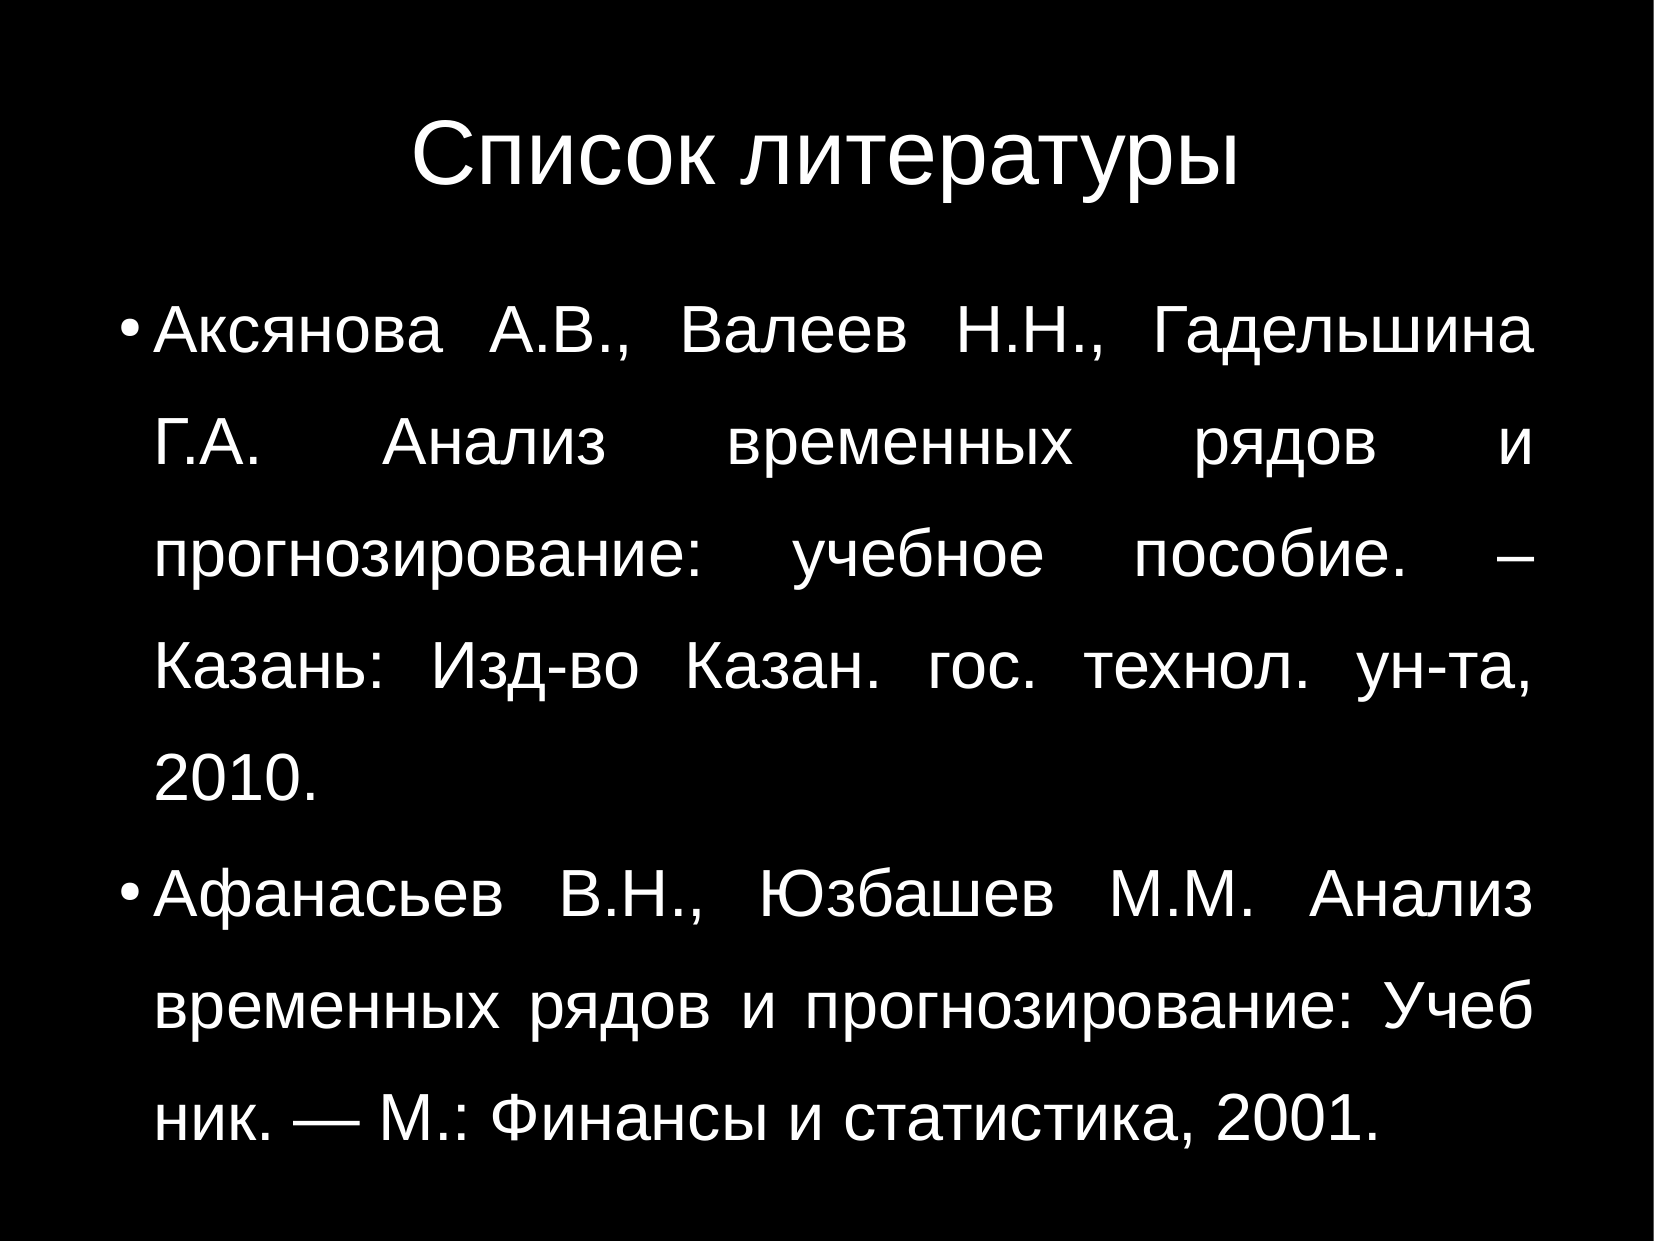

# Список литературы
Аксянова А.В., Валеев Н.Н., Гадельшина Г.А. Анализ временных рядов и прогнозирование: учебное пособие. – Казань: Изд-во Казан. гос. технол. ун-та, 2010.
Афанасьев В.Н., Юзбашев М.М. Анализ временных рядов и прогнозирование: Учеб­ник. — М.: Финансы и статистика, 2001.